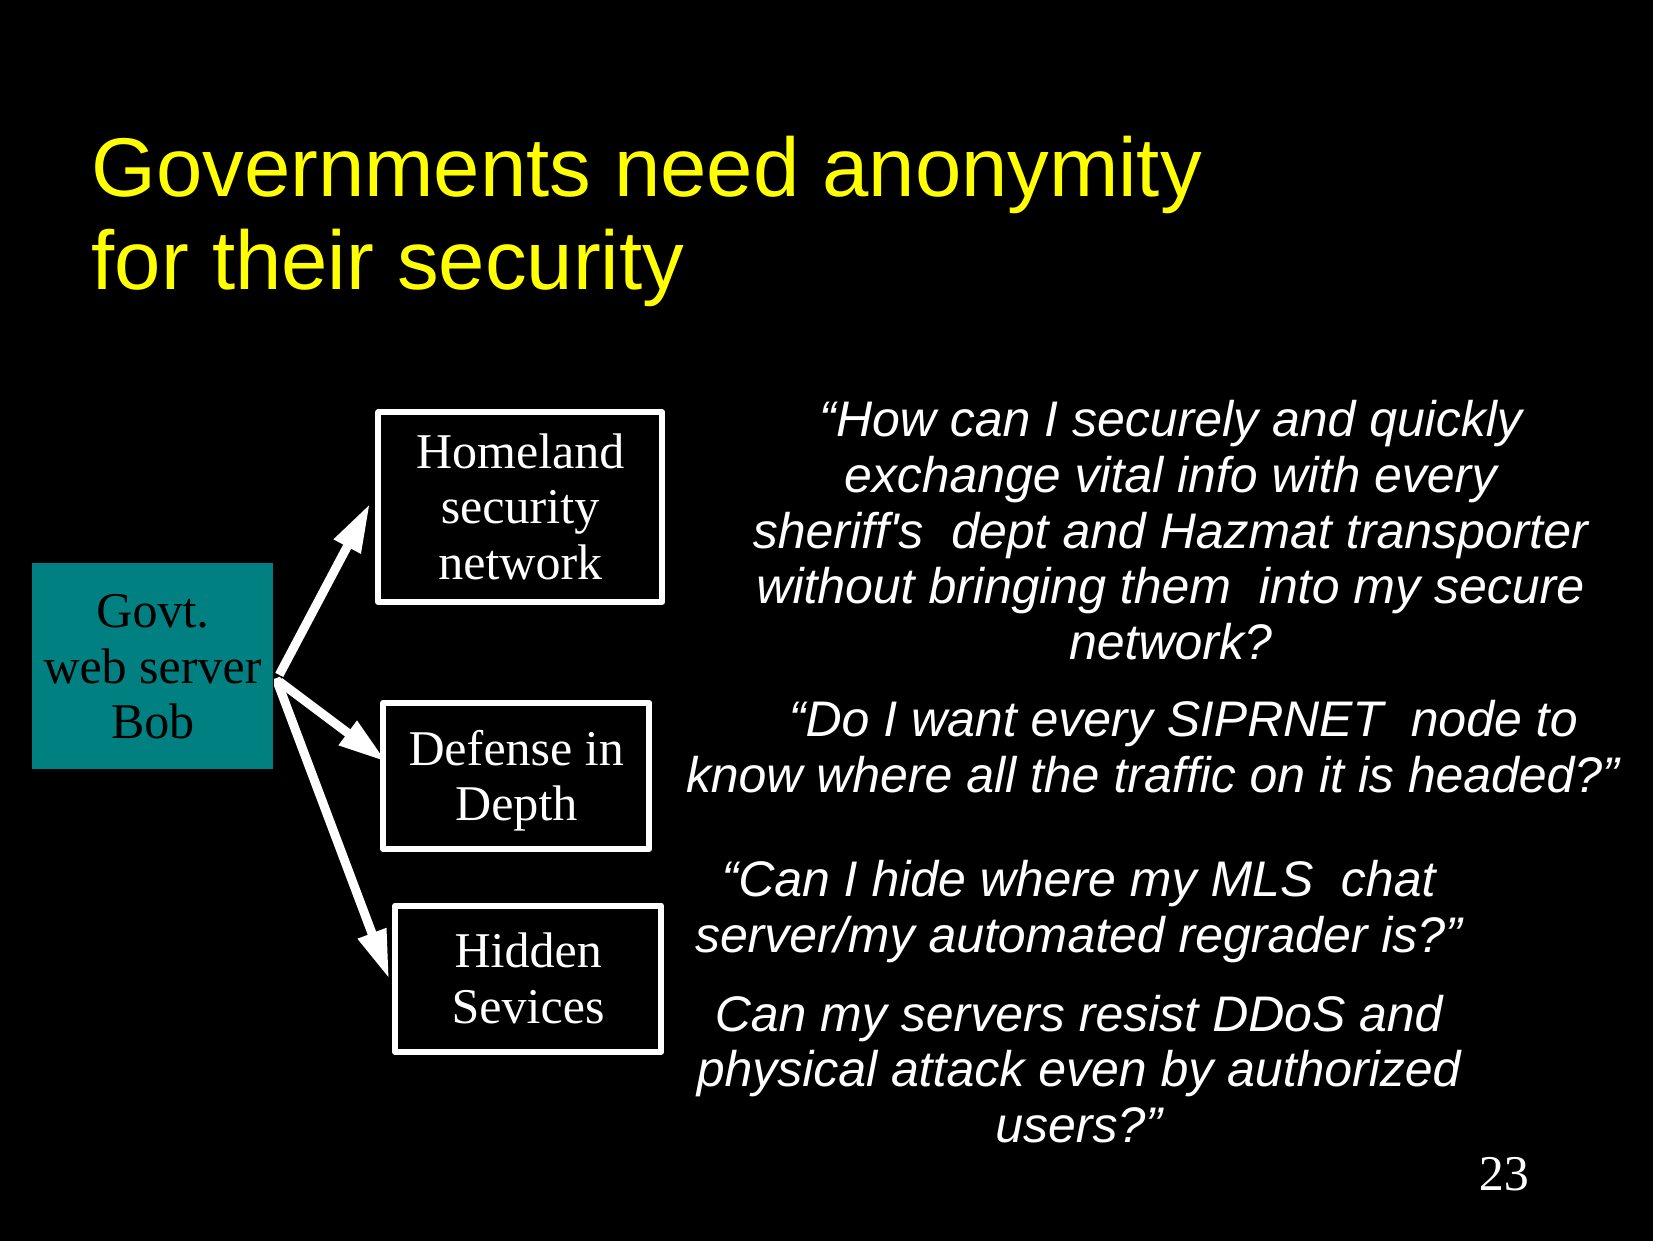

# Governments need anonymity for their security
“How can I securely and quickly exchange vital info with every sheriff's dept and Hazmat transporter without bringing them into my secure network?
Homeland
security
network
Govt.
web server
Bob
 “Do I want every SIPRNET node to
know where all the traffic on it is headed?”
Defense in
Depth
“Can I hide where my MLS chat server/my automated regrader is?”
Can my servers resist DDoS and physical attack even by authorized users?”
Hidden
Sevices